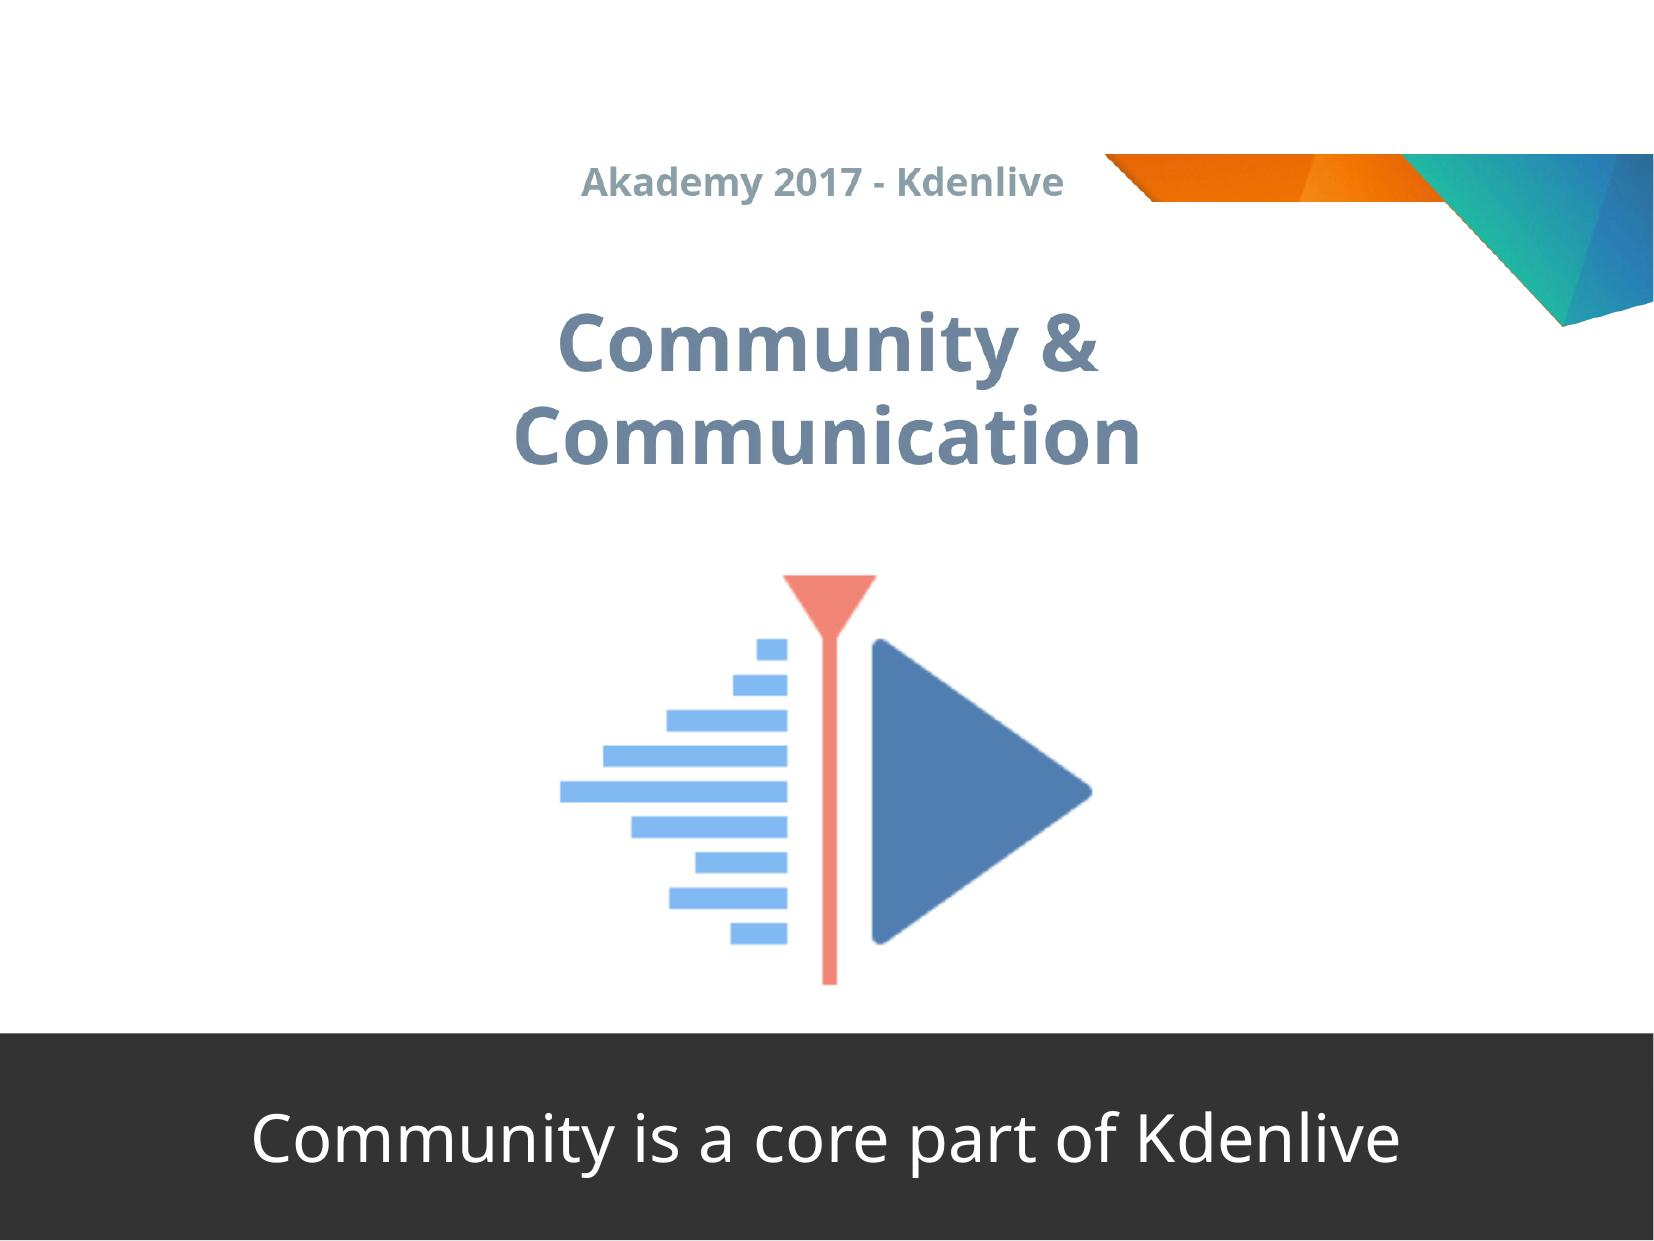

# Community is a core part of Kdenlive